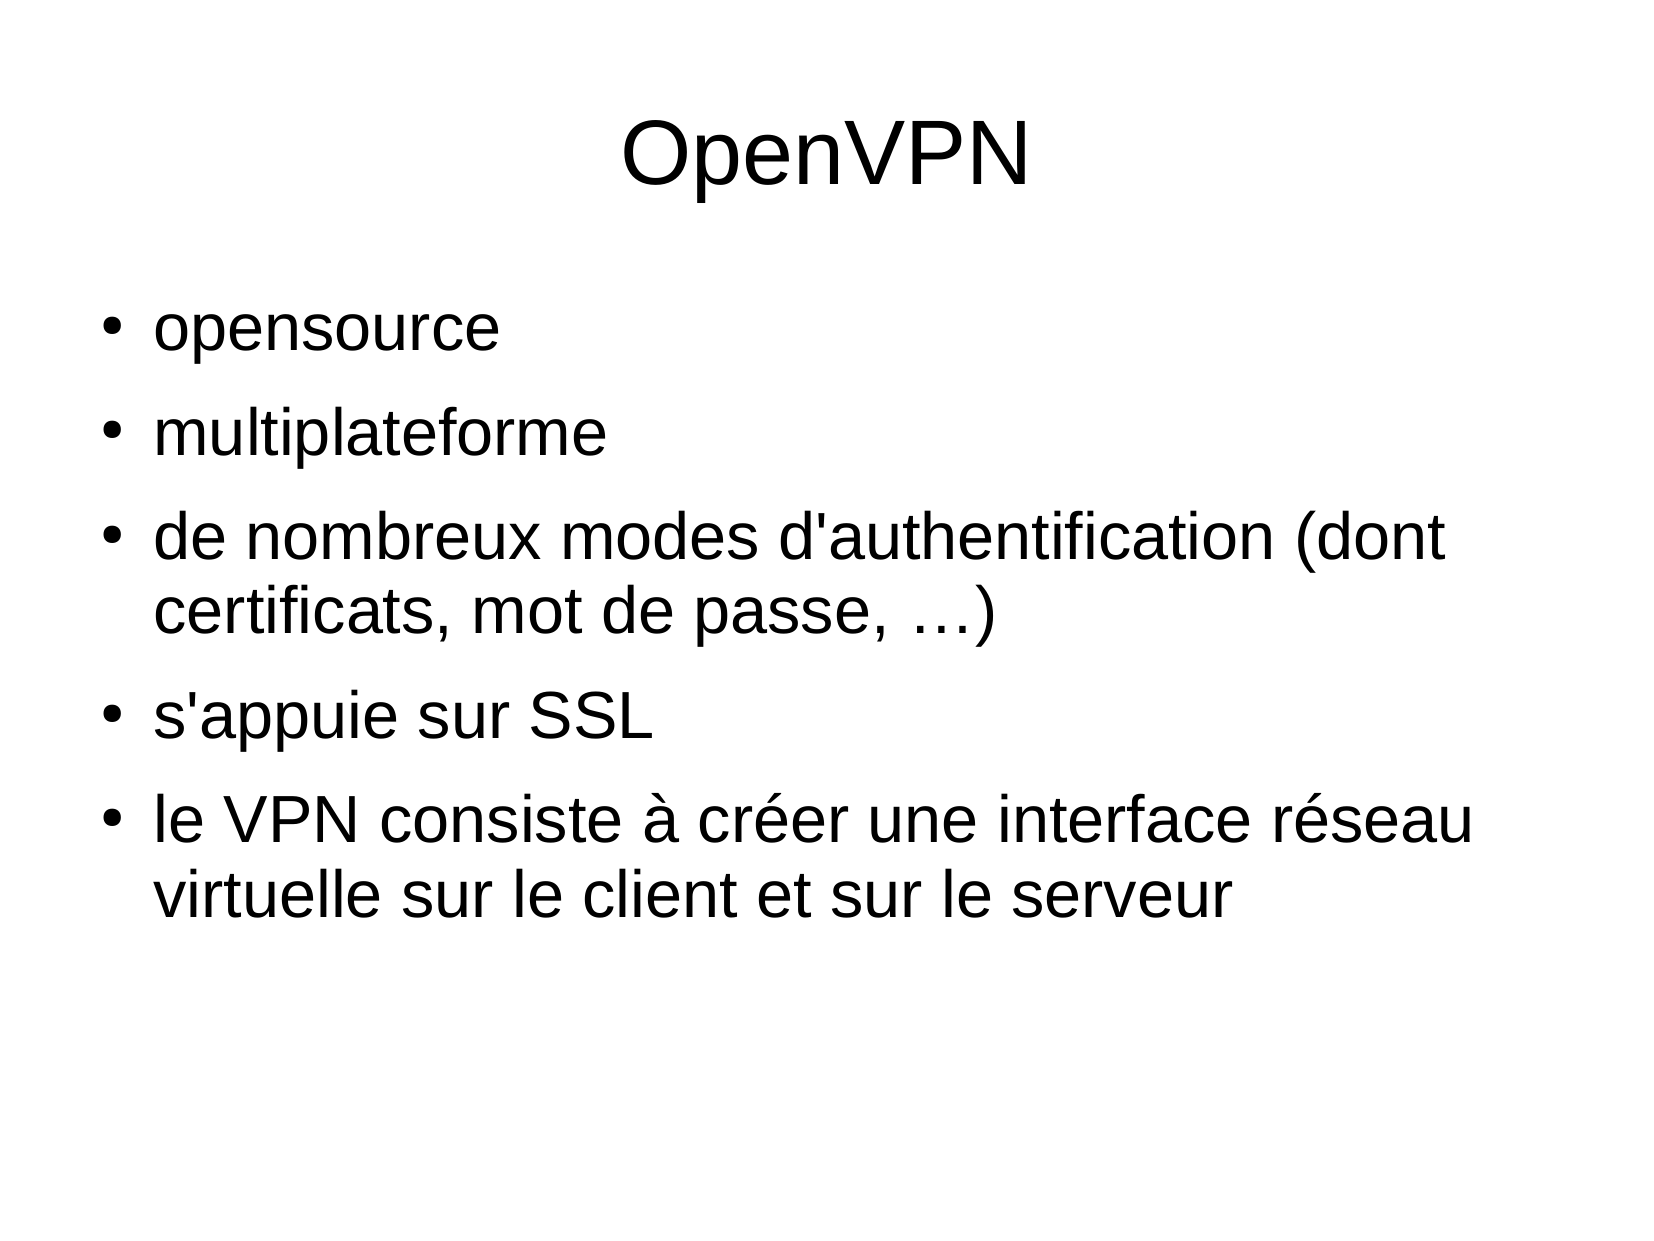

# OpenVPN
opensource
multiplateforme
de nombreux modes d'authentification (dont certificats, mot de passe, …)
s'appuie sur SSL
le VPN consiste à créer une interface réseau virtuelle sur le client et sur le serveur